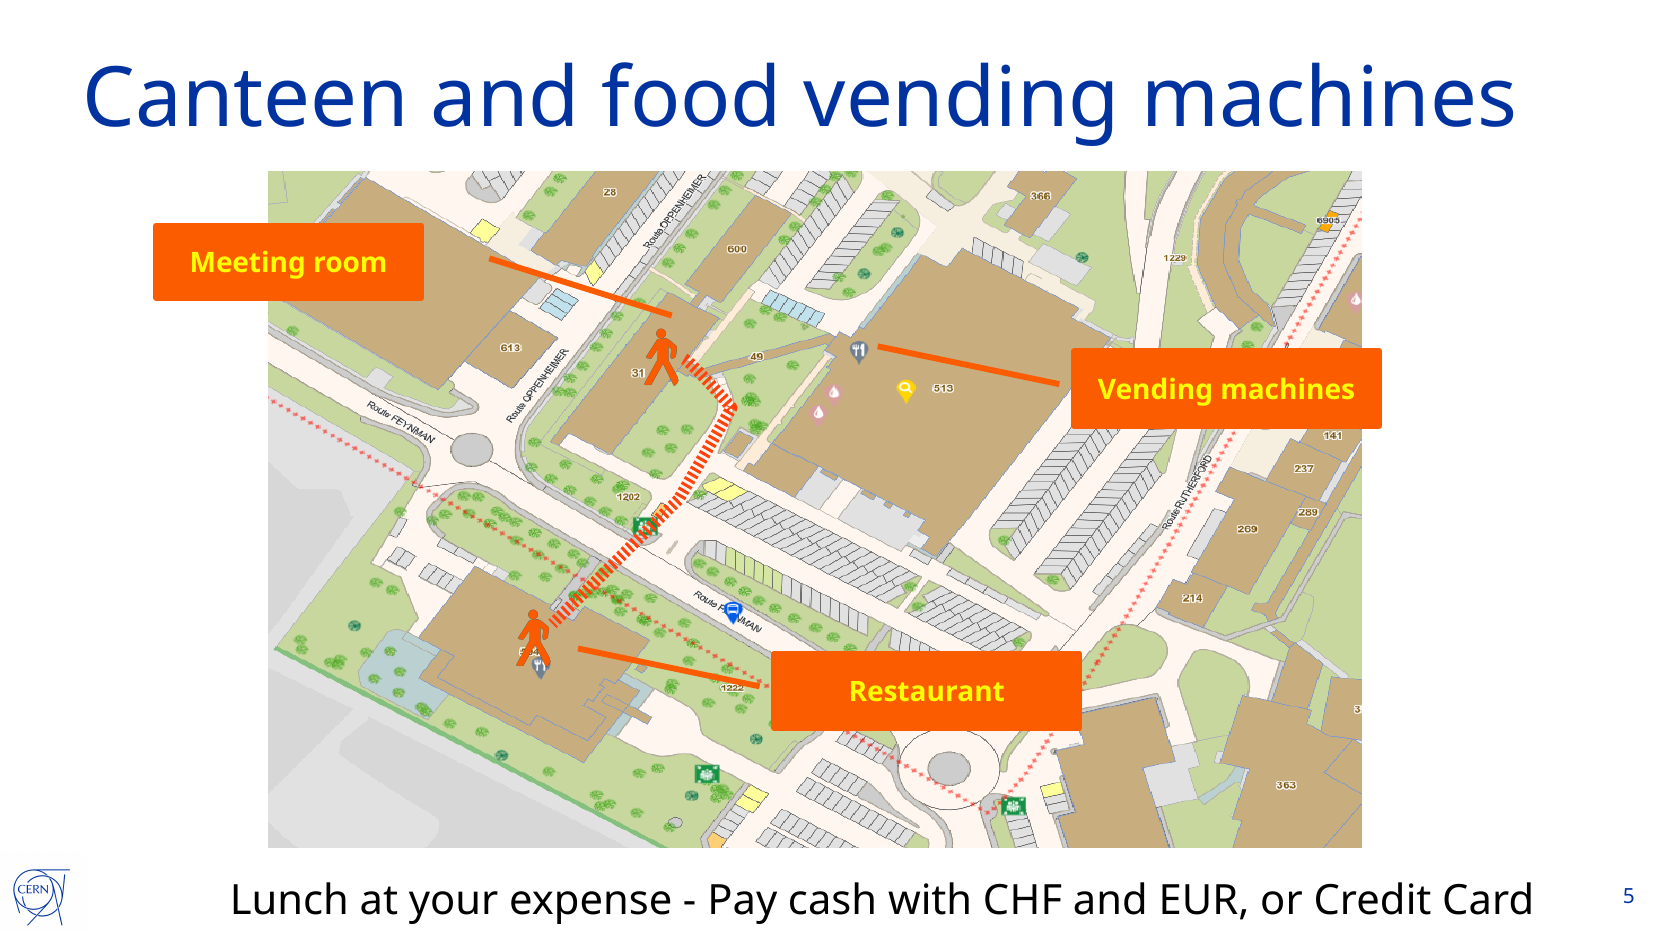

# Canteen and food vending machines
Meeting room
Vending machines
Restaurant
Lunch at your expense - Pay cash with CHF and EUR, or Credit Card